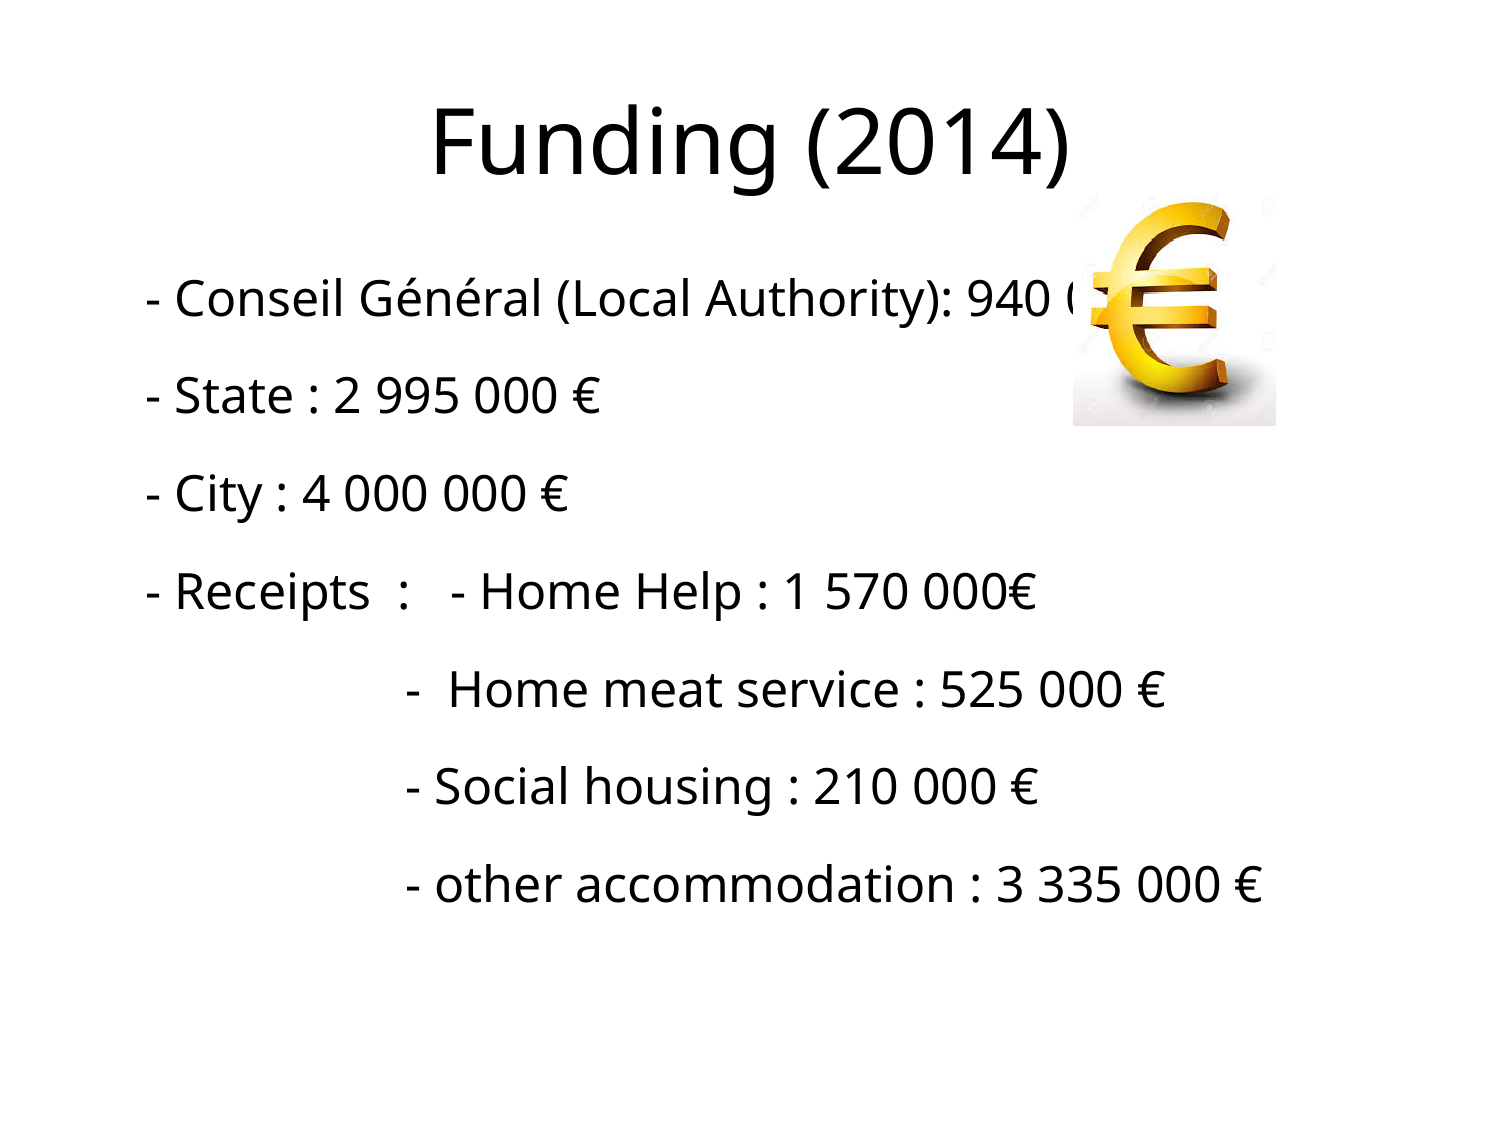

# Funding (2014)
- Conseil Général (Local Authority): 940 000 €
- State : 2 995 000 €
- City : 4 000 000 €
- Receipts  : - Home Help : 1 570 000€
 - Home meat service : 525 000 €
 - Social housing : 210 000 €
 - other accommodation : 3 335 000 €